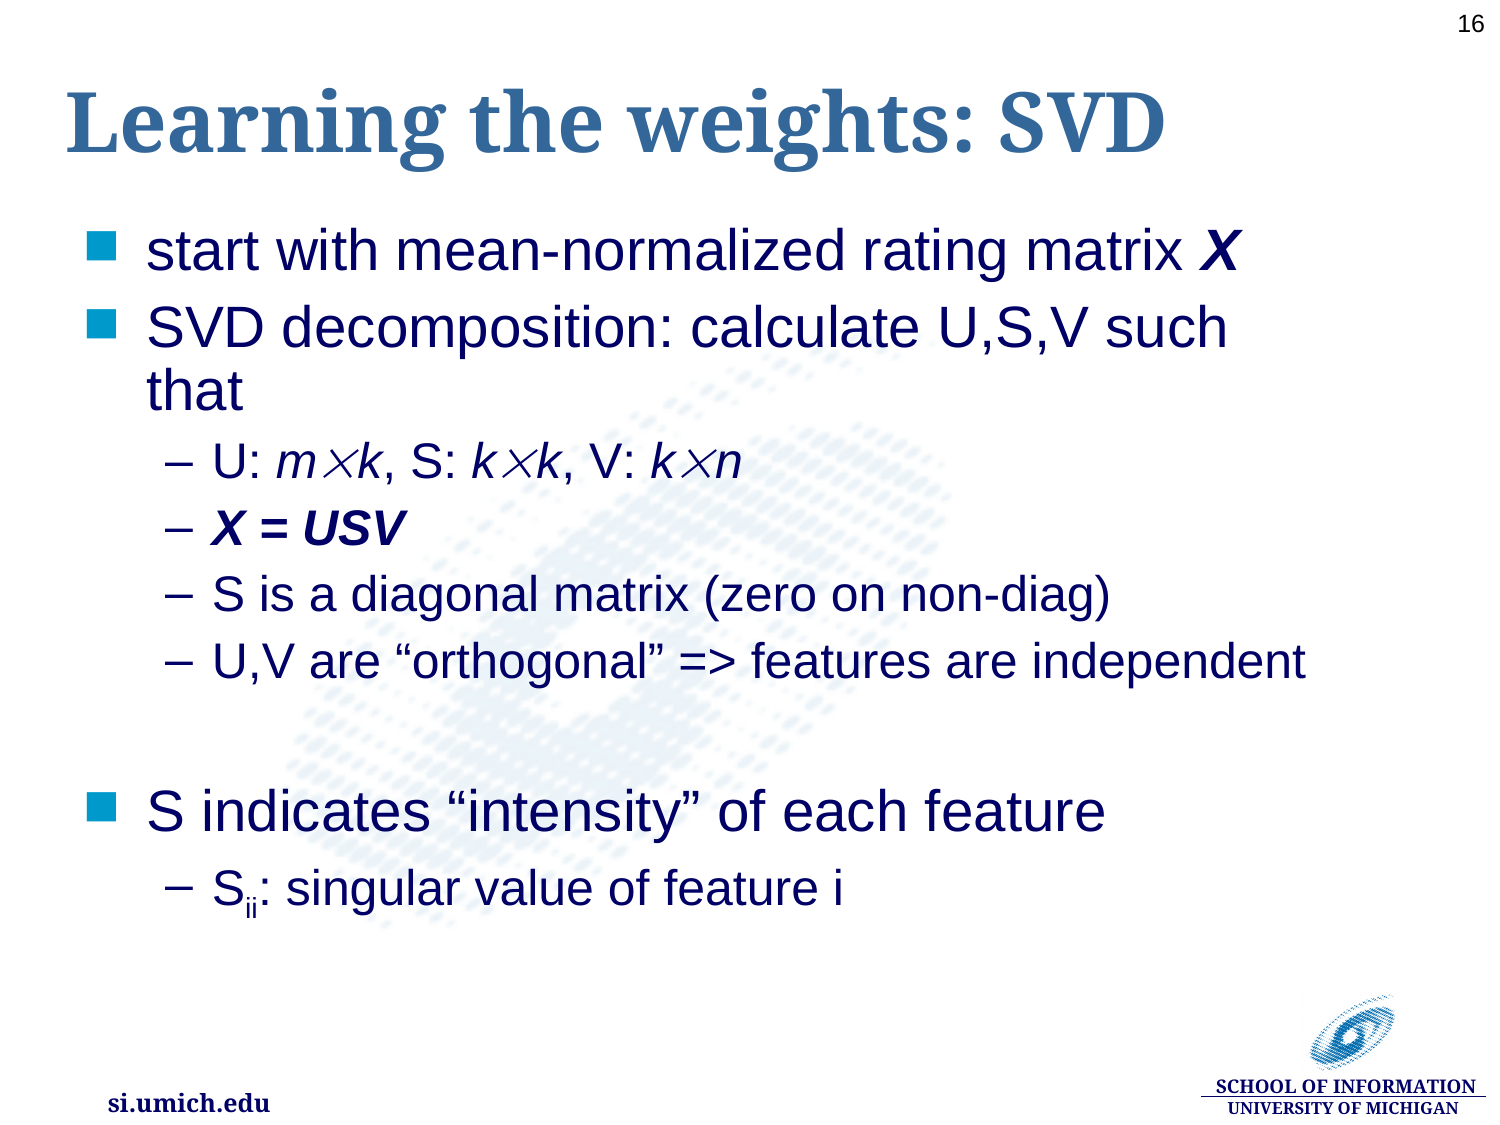

# Learning the weights: SVD
start with mean-normalized rating matrix X
SVD decomposition: calculate U,S,V such that
U: mk, S: kk, V: kn
X = USV
S is a diagonal matrix (zero on non-diag)
U,V are “orthogonal” => features are independent
S indicates “intensity” of each feature
Sii: singular value of feature i